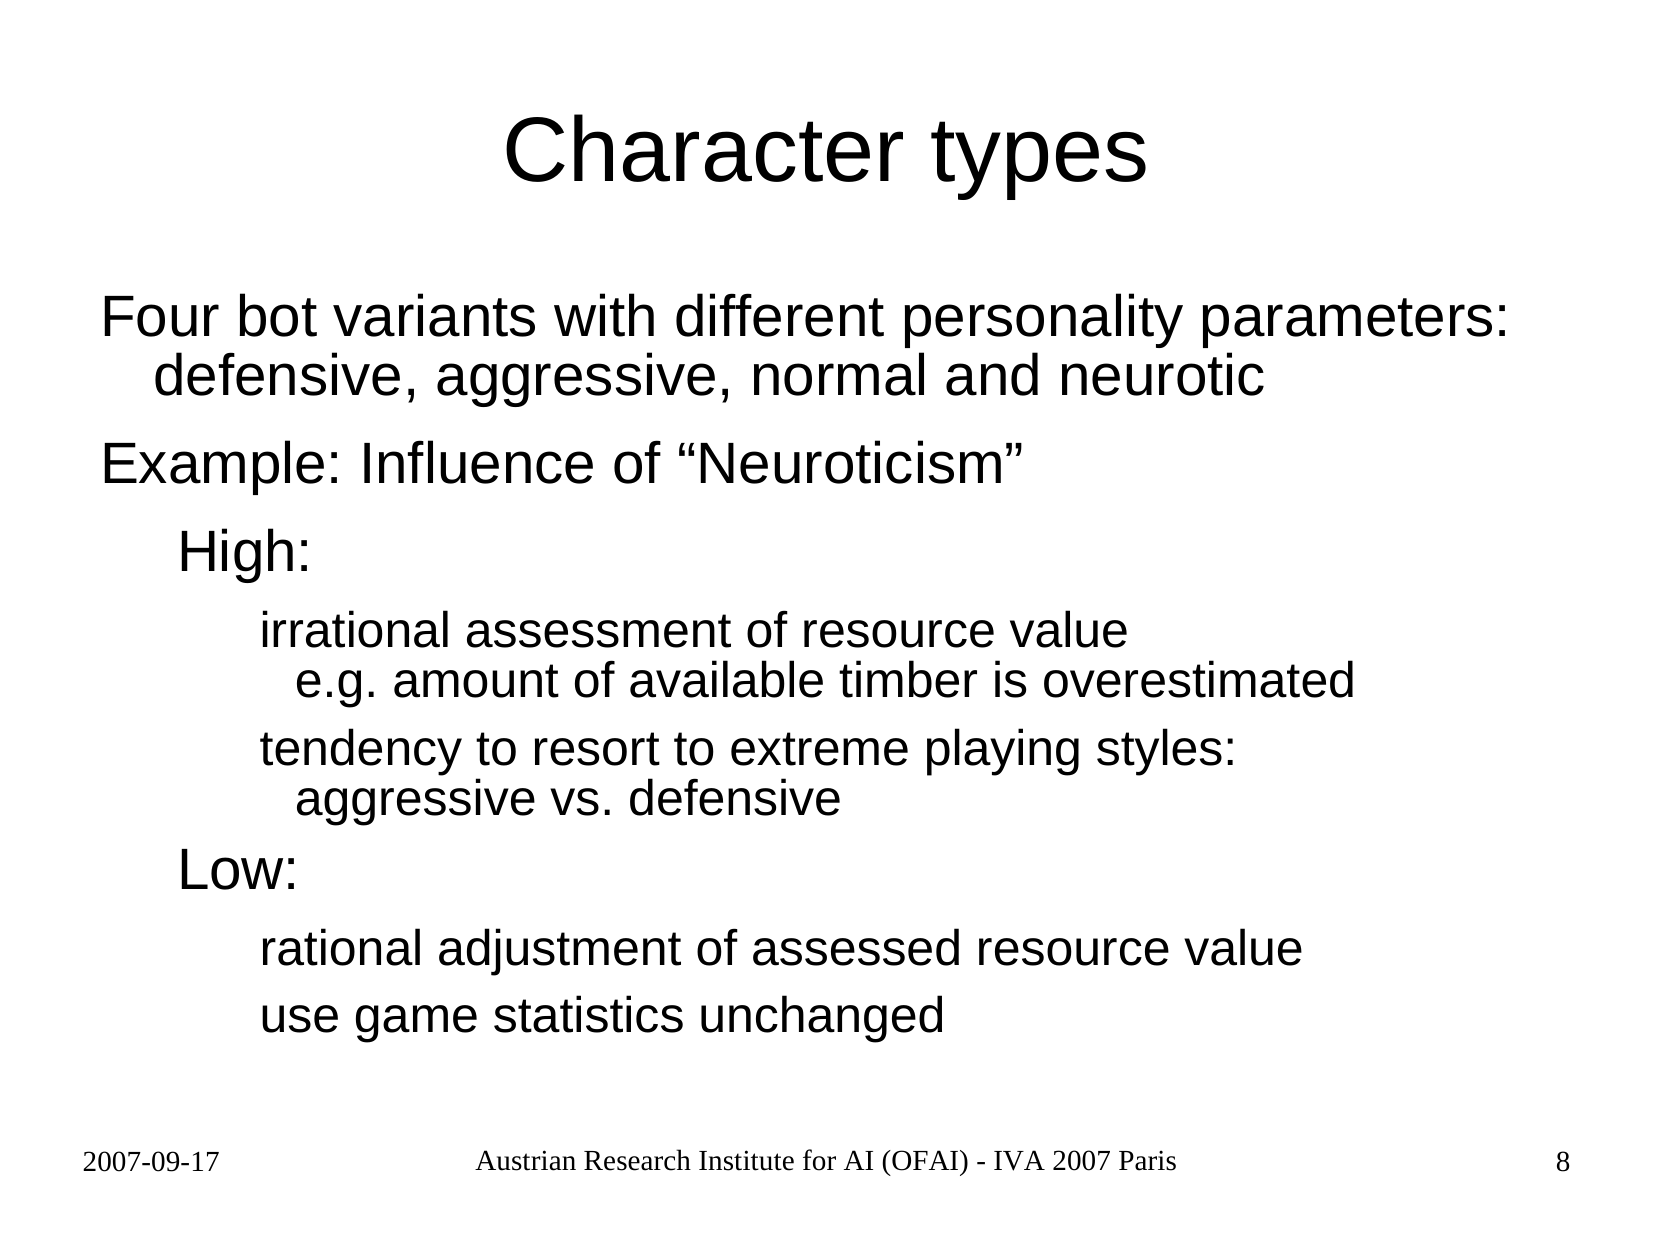

# Character types
Four bot variants with different personality parameters:
defensive, aggressive, normal and neurotic
Example: Influence of “Neuroticism”
High:
irrational assessment of resource value
e.g. amount of available timber is overestimated
tendency to resort to extreme playing styles:
aggressive vs. defensive
Low:
rational adjustment of assessed resource value
use game statistics unchanged
Austrian Research Institute for AI (OFAI) - IVA 2007 Paris
2007-09-17
8